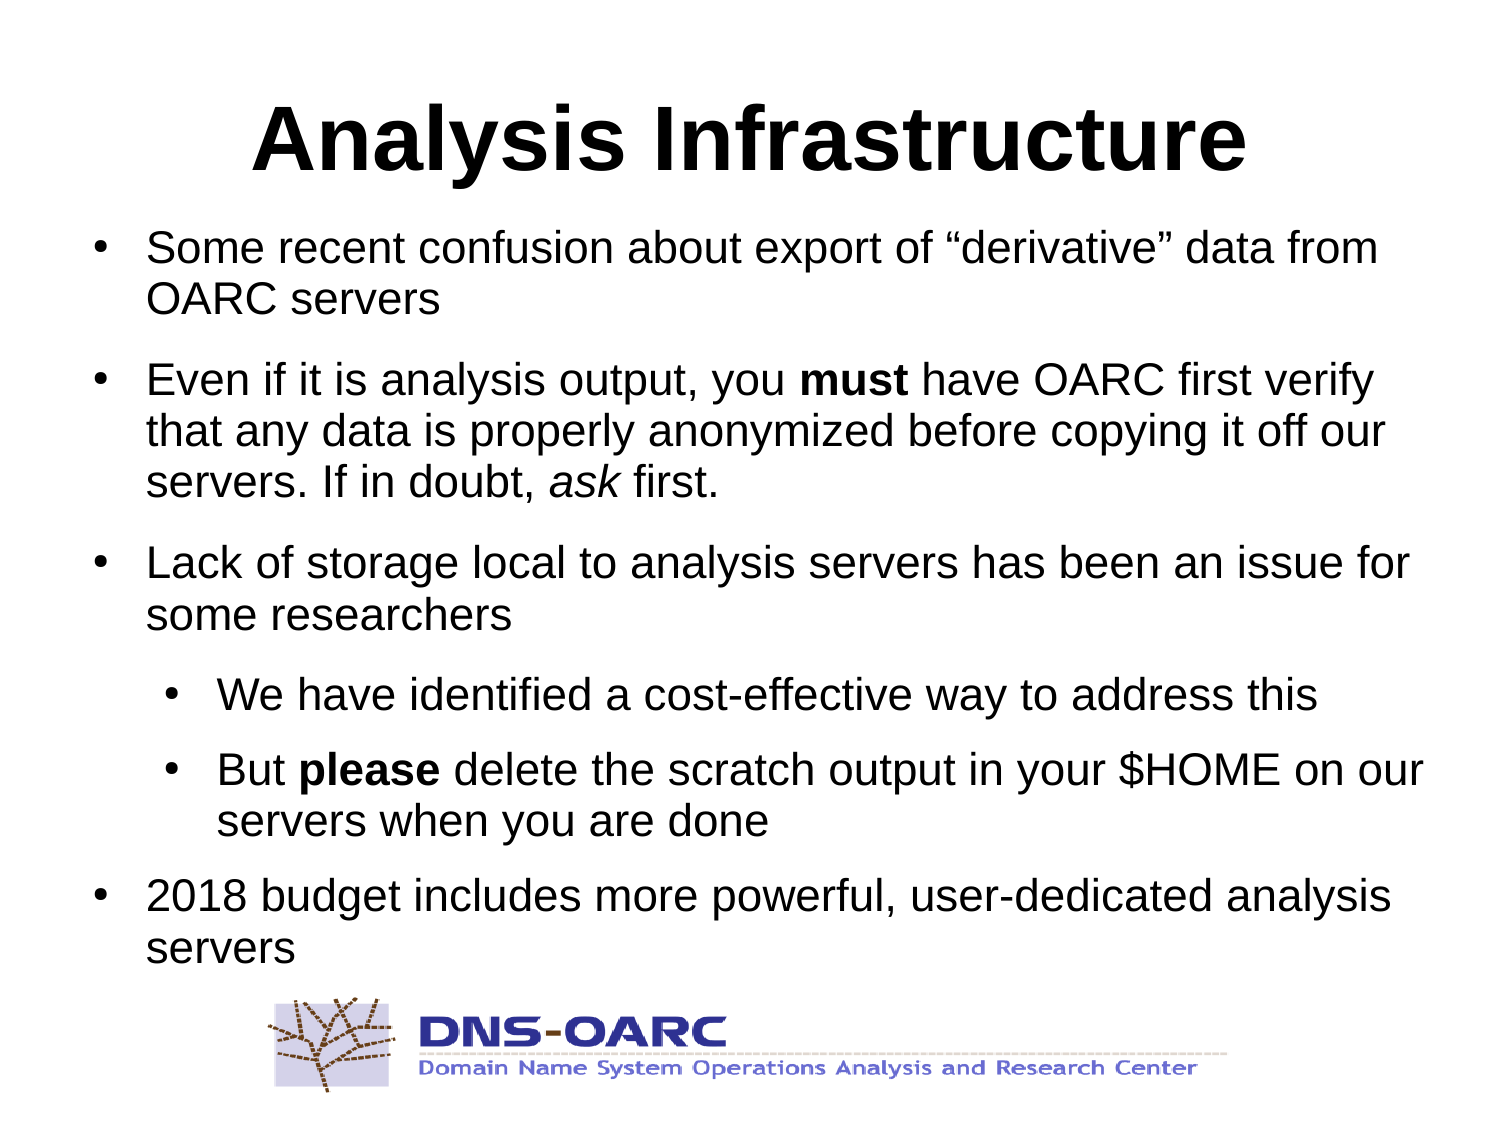

# Analysis Infrastructure
Some recent confusion about export of “derivative” data from OARC servers
Even if it is analysis output, you must have OARC first verify that any data is properly anonymized before copying it off our servers. If in doubt, ask first.
Lack of storage local to analysis servers has been an issue for some researchers
We have identified a cost-effective way to address this
But please delete the scratch output in your $HOME on our servers when you are done
2018 budget includes more powerful, user-dedicated analysis servers